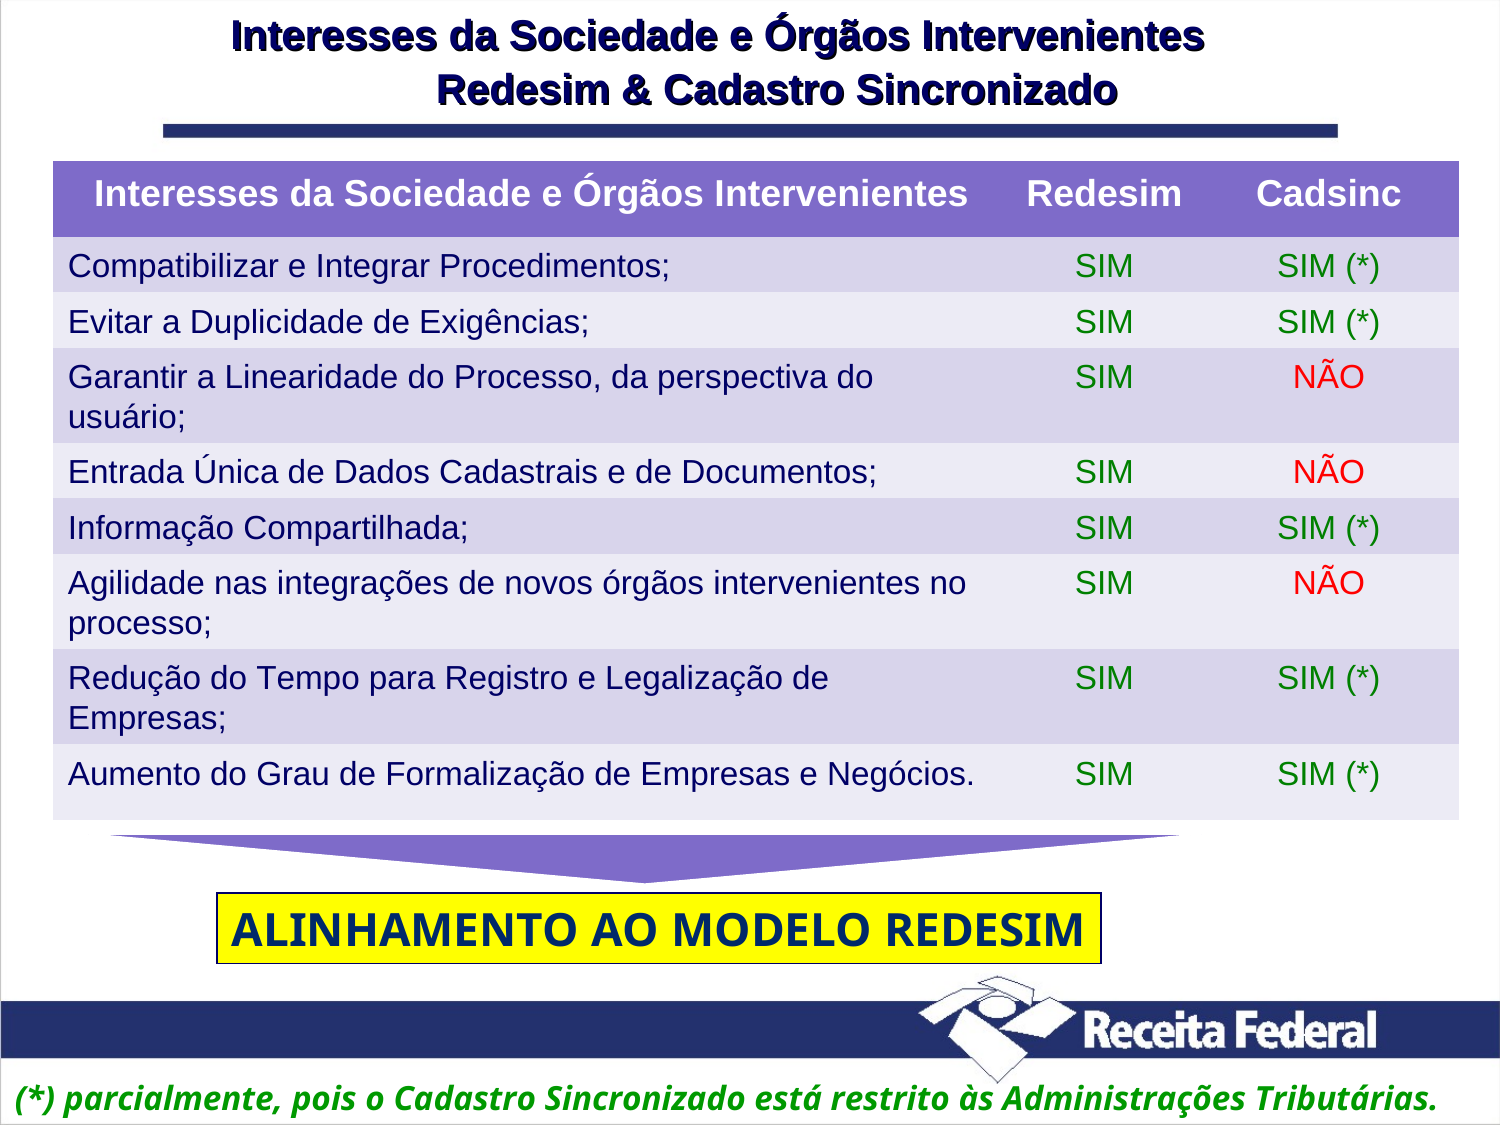

# Interesses da Sociedade e Órgãos Intervenientes
Redesim & Cadastro Sincronizado
| Interesses da Sociedade e Órgãos Intervenientes | Redesim | Cadsinc |
| --- | --- | --- |
| Compatibilizar e Integrar Procedimentos; | SIM | SIM (\*) |
| Evitar a Duplicidade de Exigências; | SIM | SIM (\*) |
| Garantir a Linearidade do Processo, da perspectiva do usuário; | SIM | NÃO |
| Entrada Única de Dados Cadastrais e de Documentos; | SIM | NÃO |
| Informação Compartilhada; | SIM | SIM (\*) |
| Agilidade nas integrações de novos órgãos intervenientes no processo; | SIM | NÃO |
| Redução do Tempo para Registro e Legalização de Empresas; | SIM | SIM (\*) |
| Aumento do Grau de Formalização de Empresas e Negócios. | SIM | SIM (\*) |
ALINHAMENTO AO MODELO REDESIM
(*) parcialmente, pois o Cadastro Sincronizado está restrito às Administrações Tributárias.